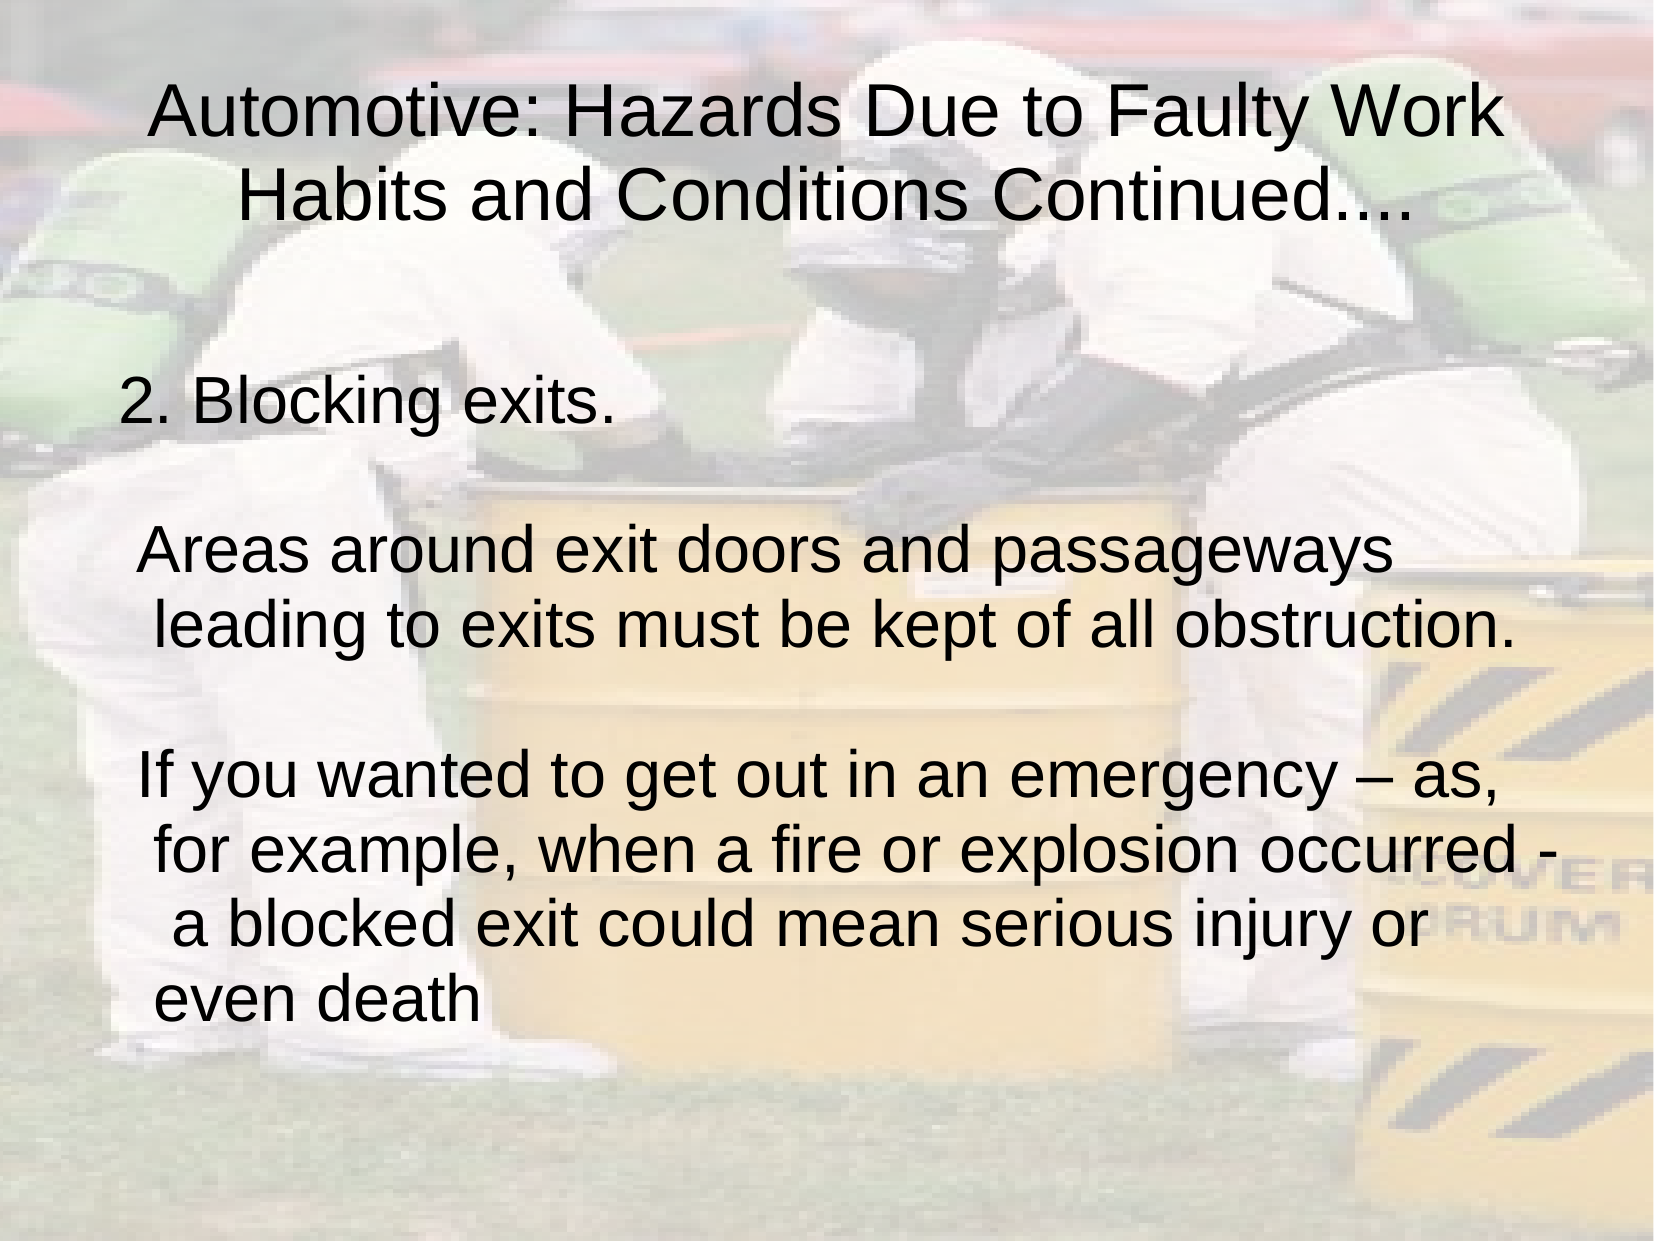

# Automotive: Hazards Due to Faulty Work Habits and Conditions Continued....
2. Blocking exits.
 Areas around exit doors and passageways leading to exits must be kept of all obstruction.
 If you wanted to get out in an emergency – as, for example, when a fire or explosion occurred - a blocked exit could mean serious injury or even death